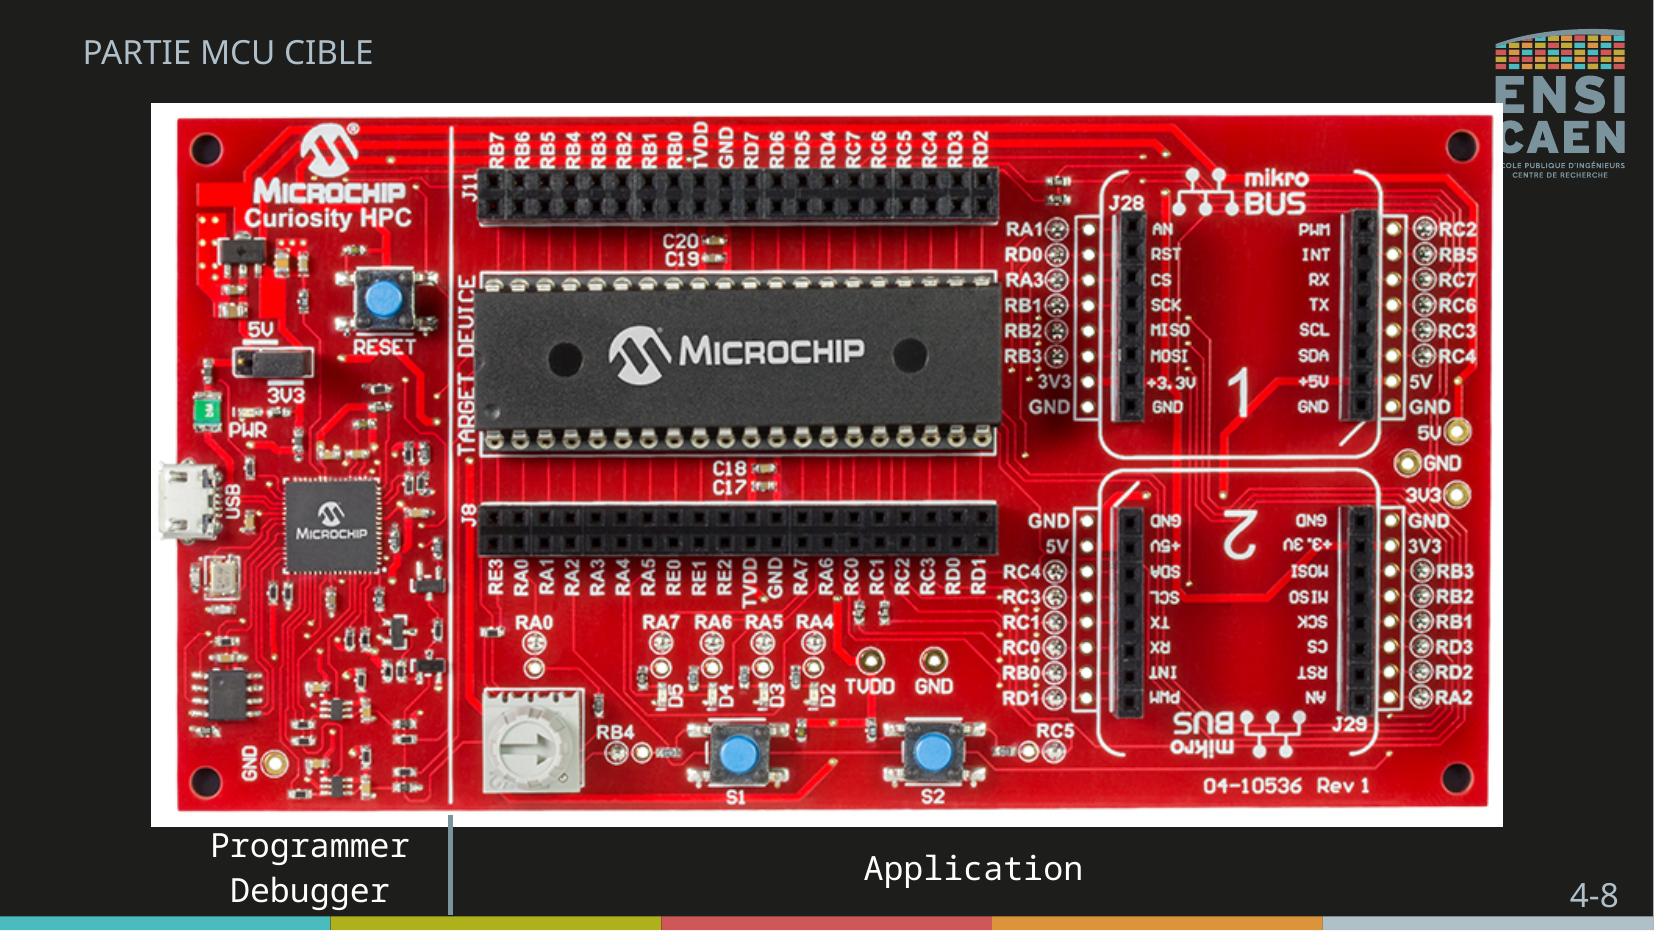

# PARTIE MCU CIBLE
Programmer
Debugger
Application